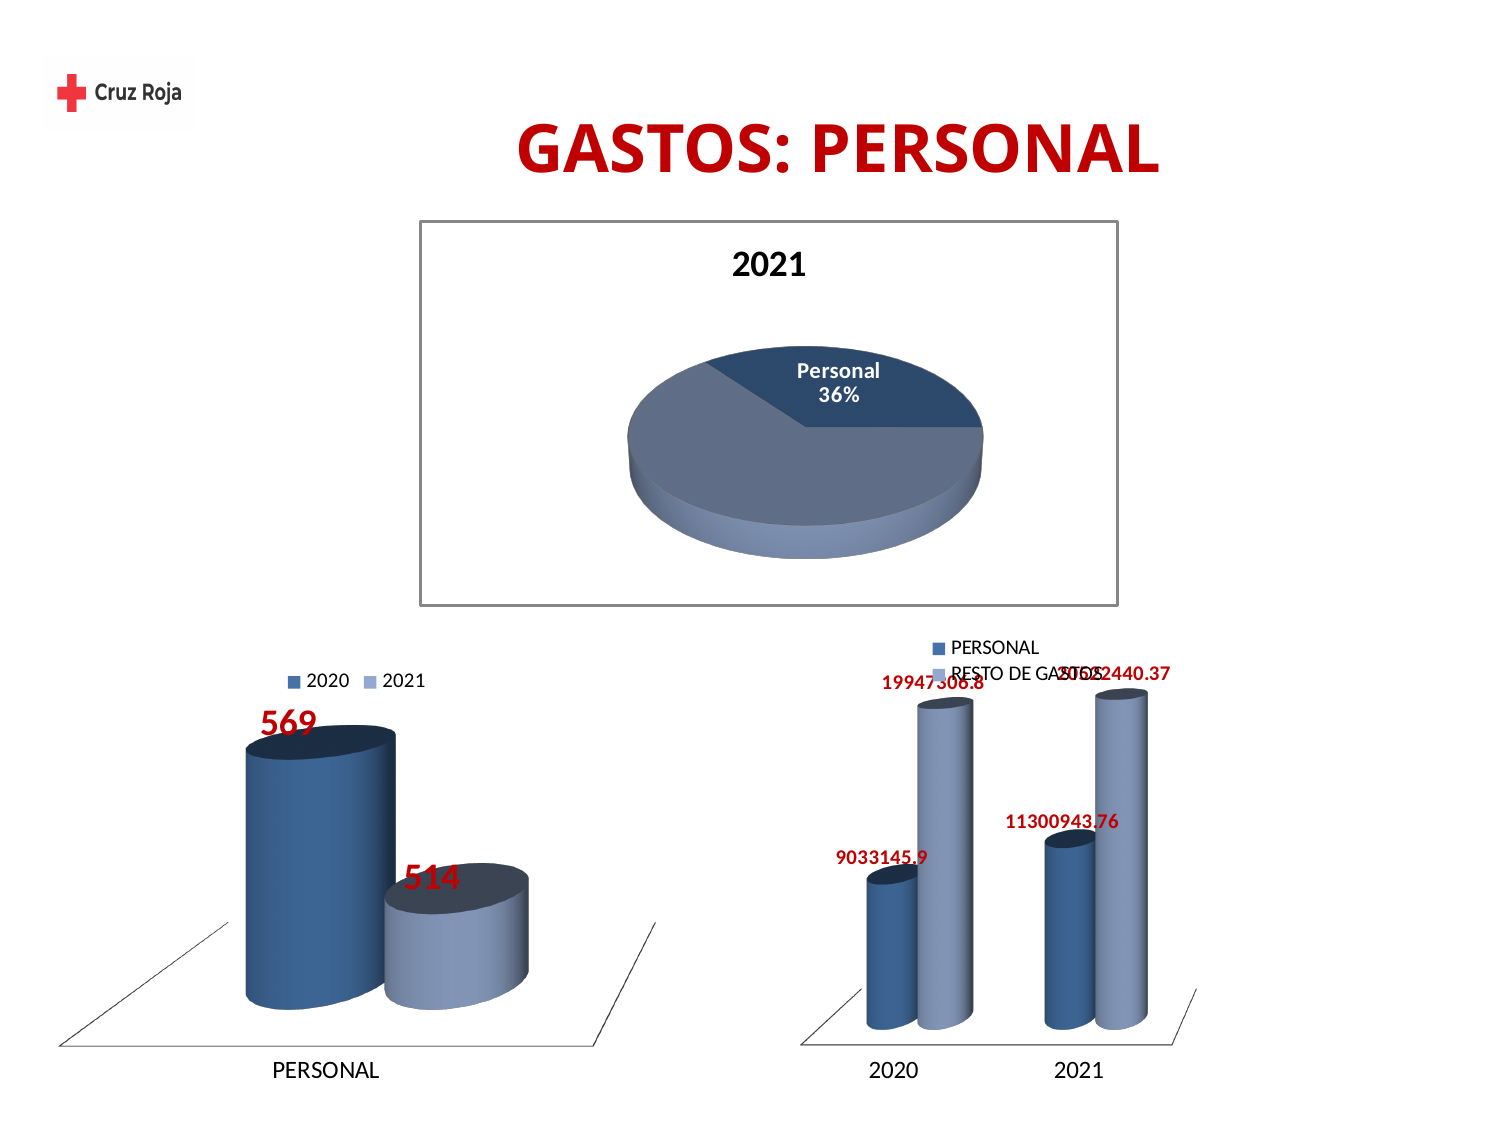

GASTOS: PERSONAL
[unsupported chart]
[unsupported chart]
[unsupported chart]